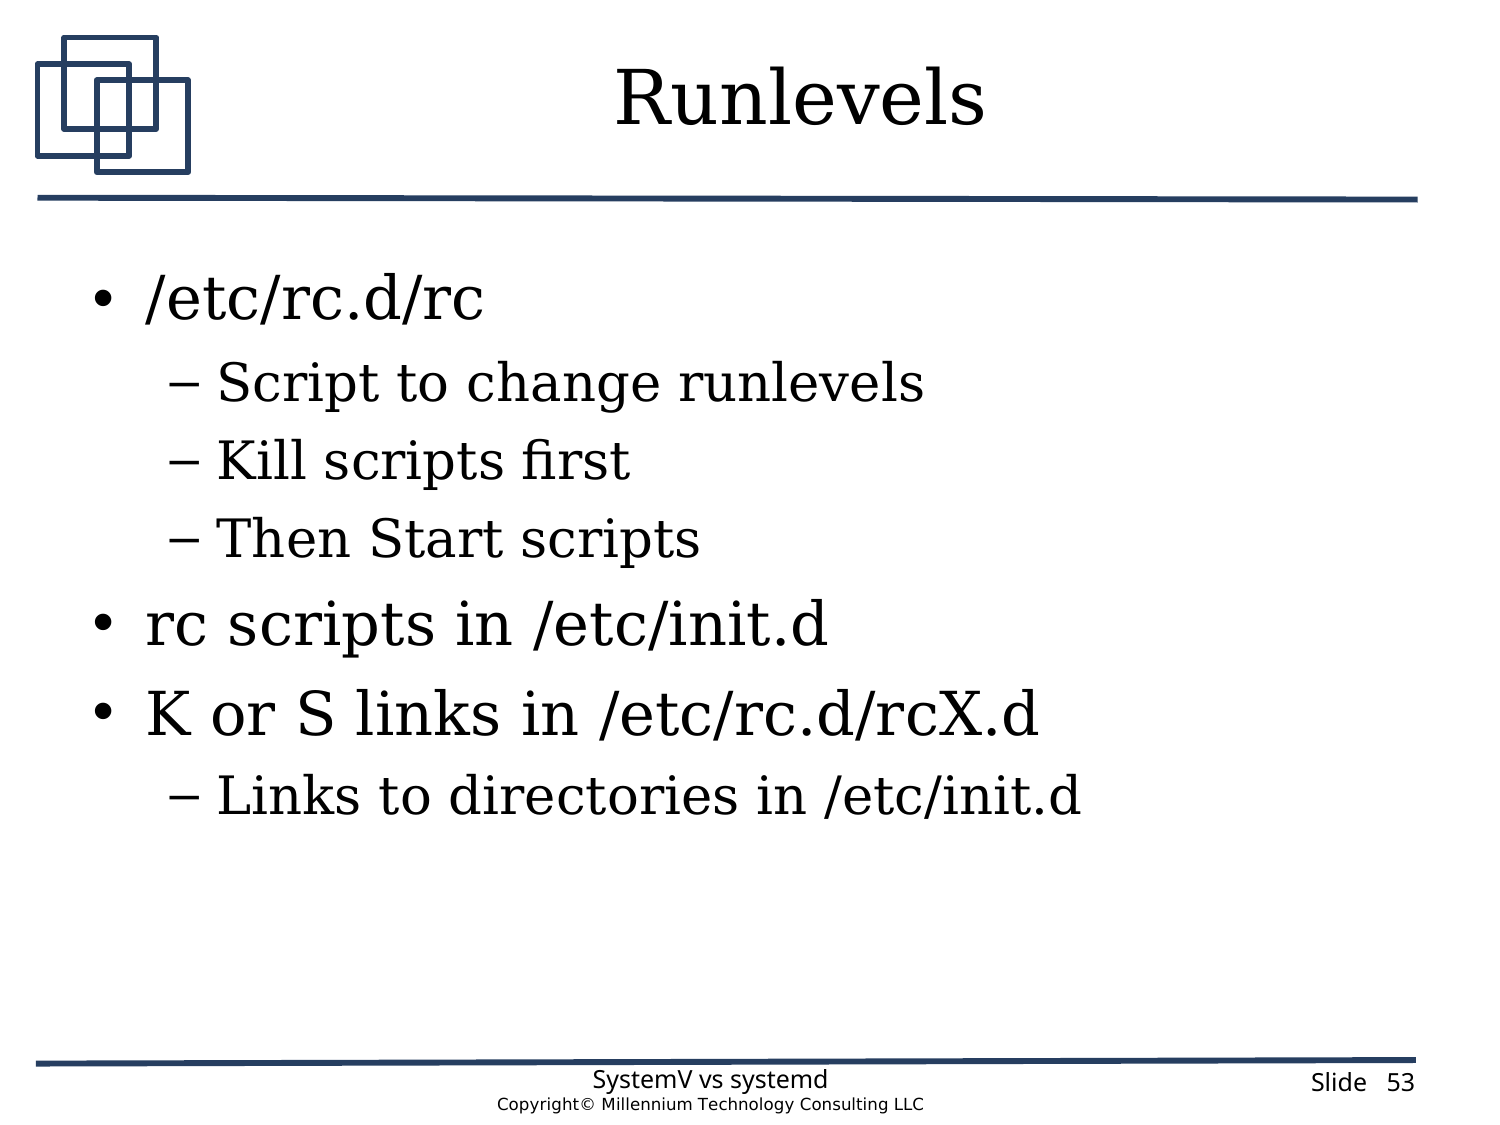

# Runlevels
/etc/rc.d/rc
Script to change runlevels
Kill scripts first
Then Start scripts
rc scripts in /etc/init.d
K or S links in /etc/rc.d/rcX.d
Links to directories in /etc/init.d